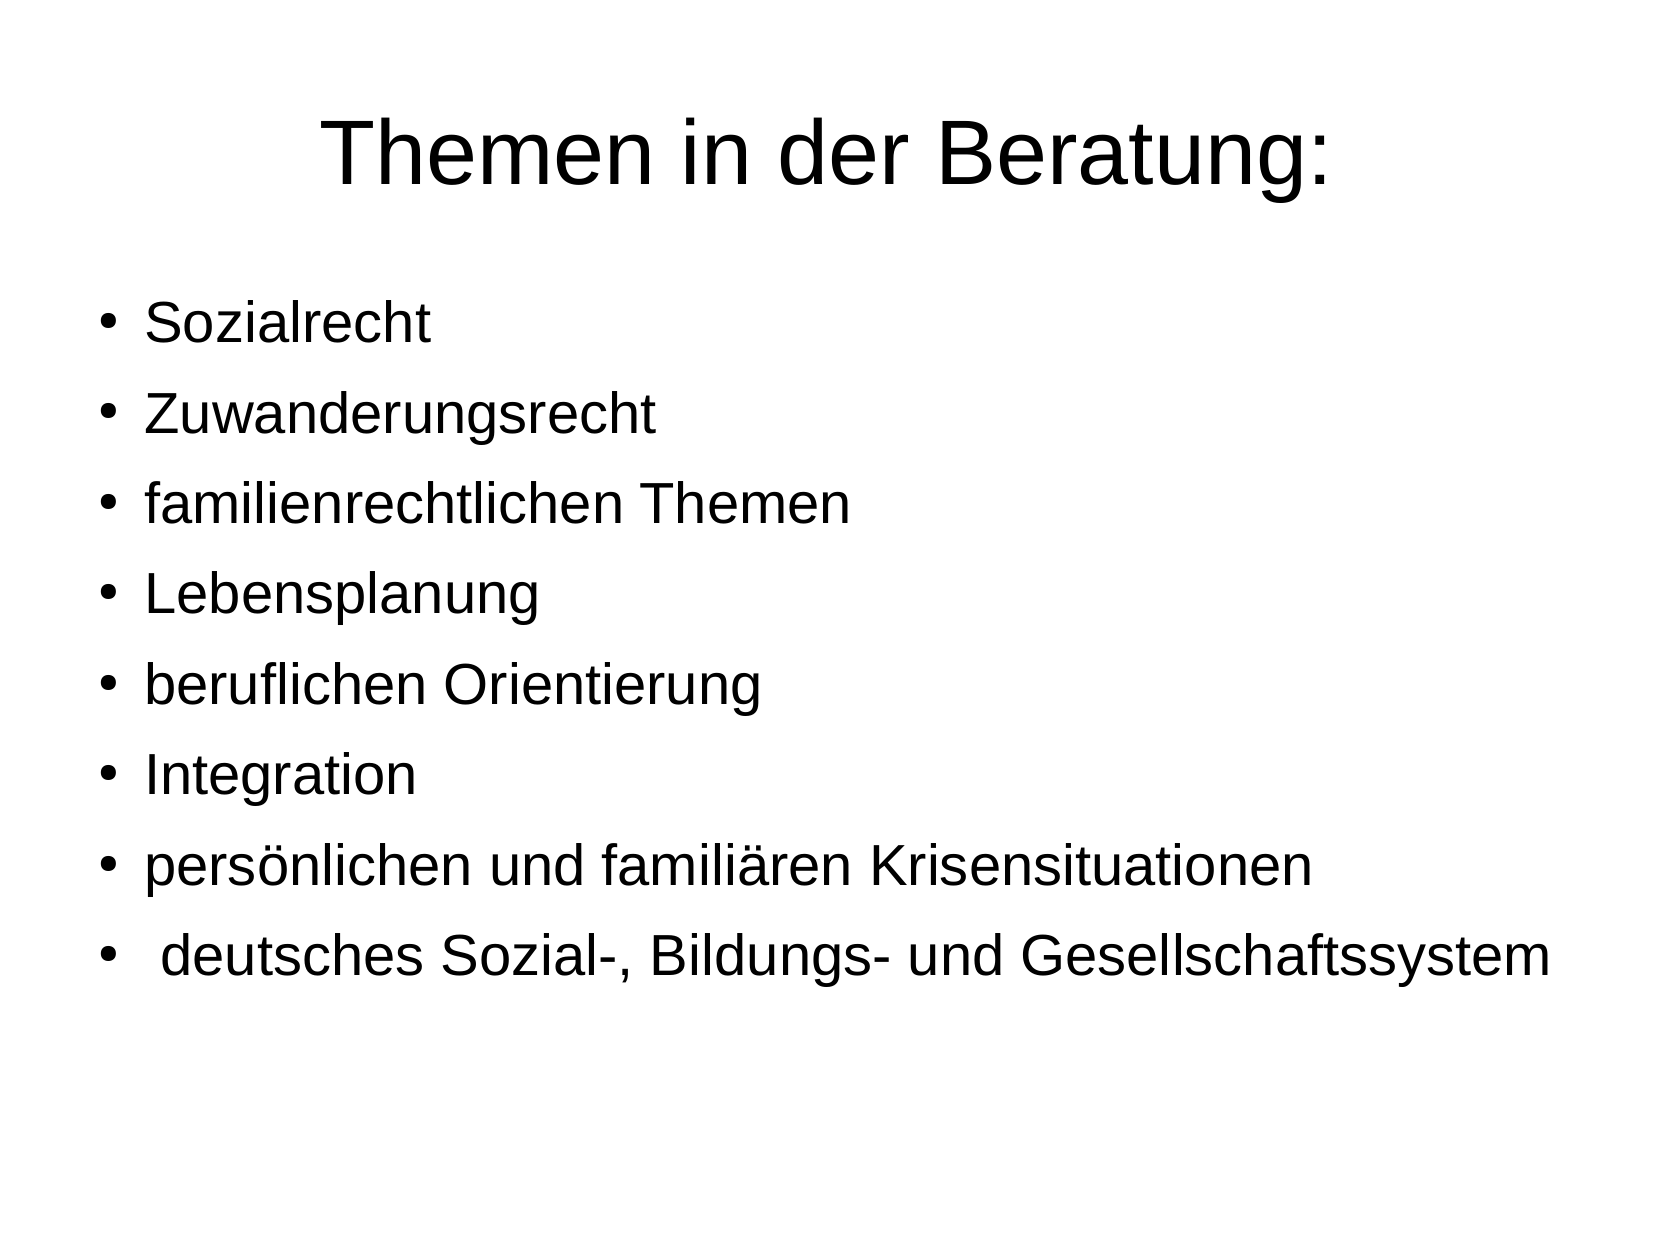

# Themen in der Beratung:
Sozialrecht
Zuwanderungsrecht
familienrechtlichen Themen
Lebensplanung
beruflichen Orientierung
Integration
persönlichen und familiären Krisensituationen
 deutsches Sozial-, Bildungs- und Gesellschaftssystem